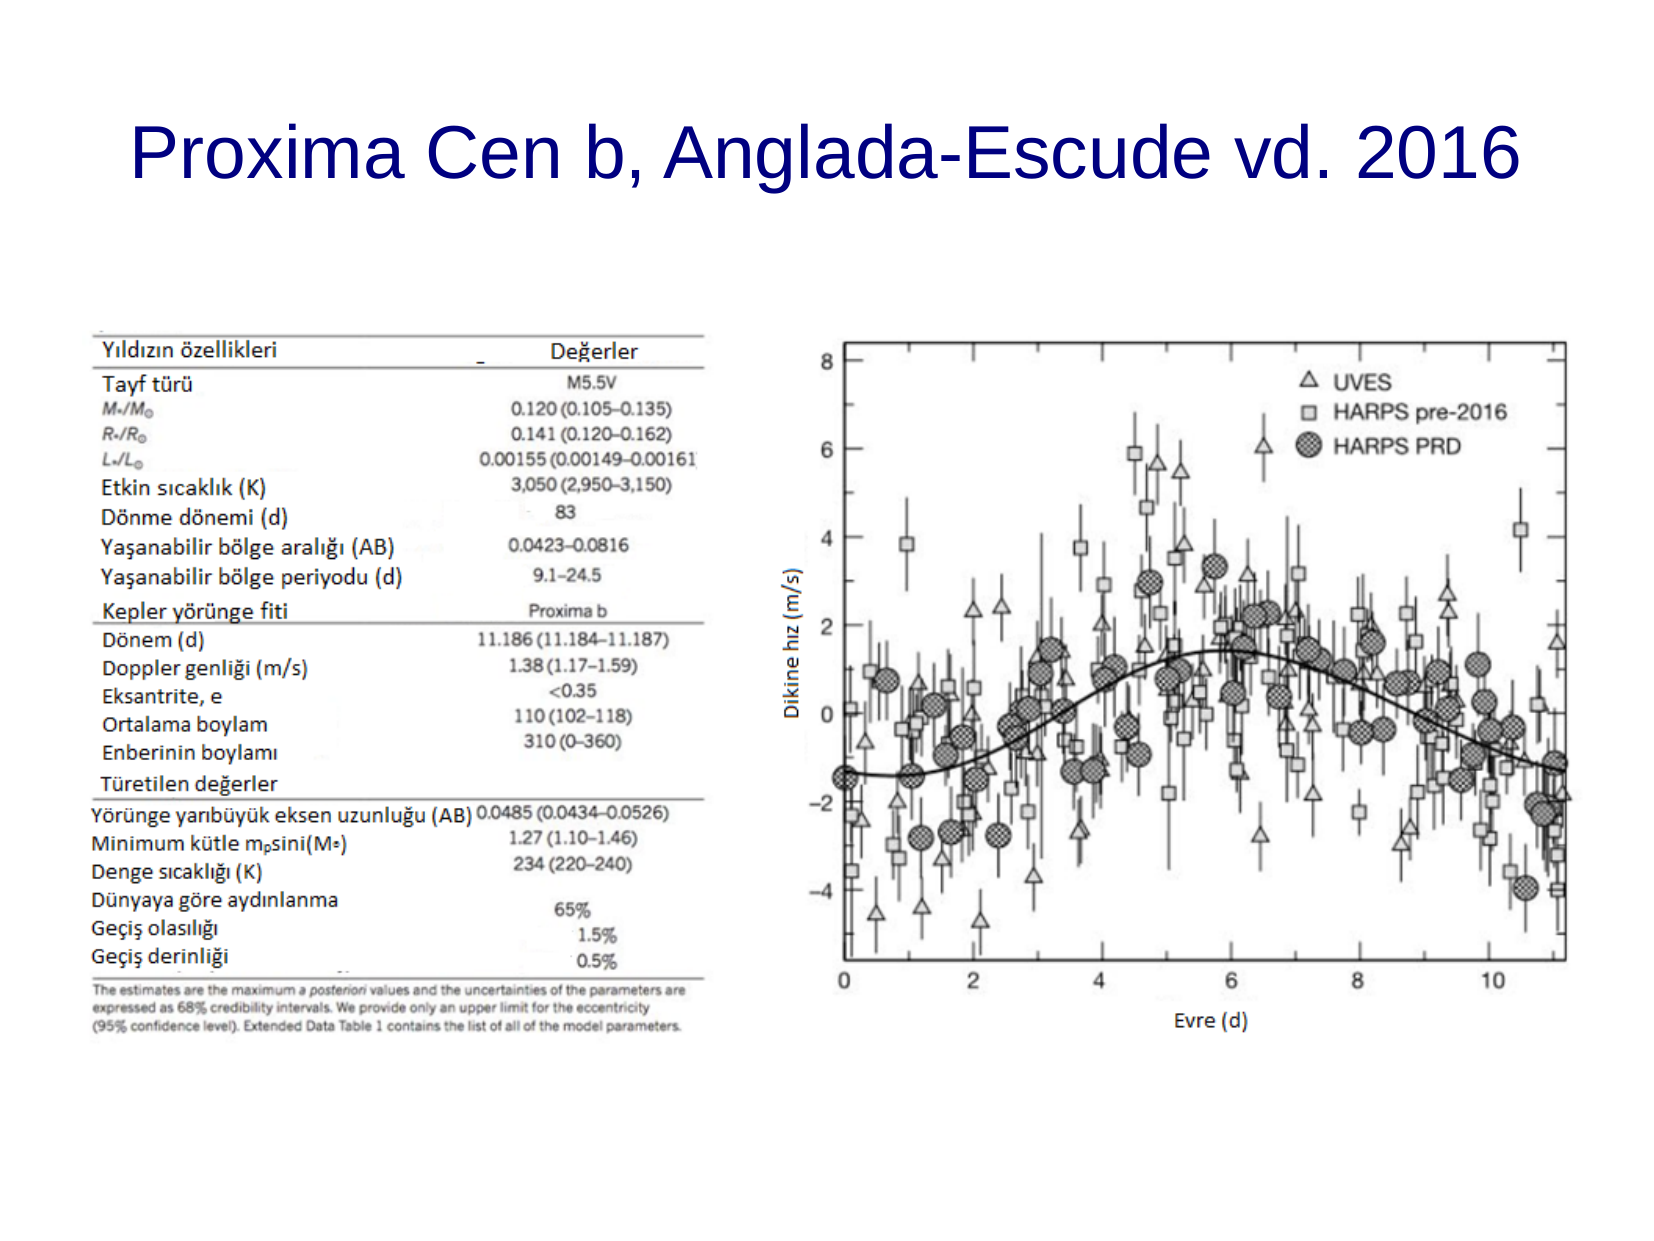

# Proxima Cen b, Anglada-Escude vd. 2016